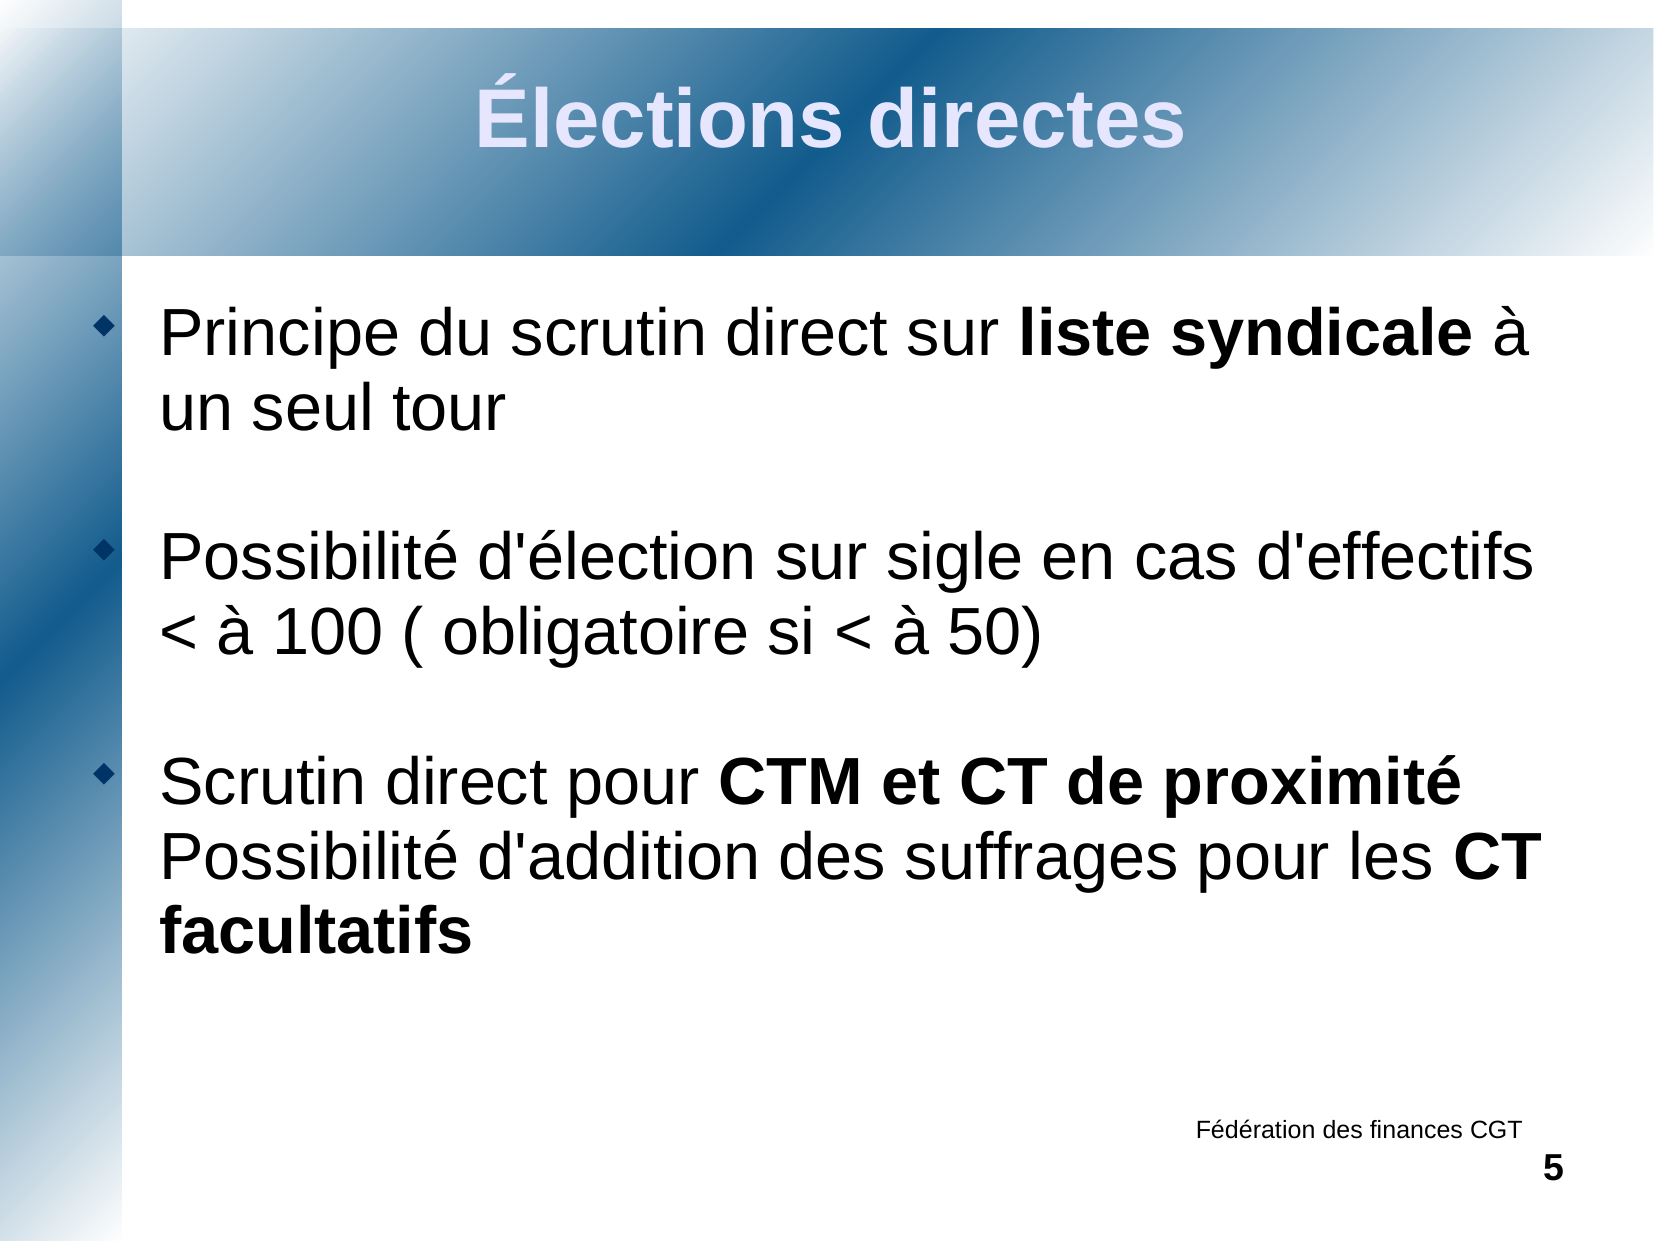

# Élections directes
Principe du scrutin direct sur liste syndicale à un seul tour
Possibilité d'élection sur sigle en cas d'effectifs < à 100 ( obligatoire si < à 50)
Scrutin direct pour CTM et CT de proximité Possibilité d'addition des suffrages pour les CT facultatifs
Fédération des finances CGT